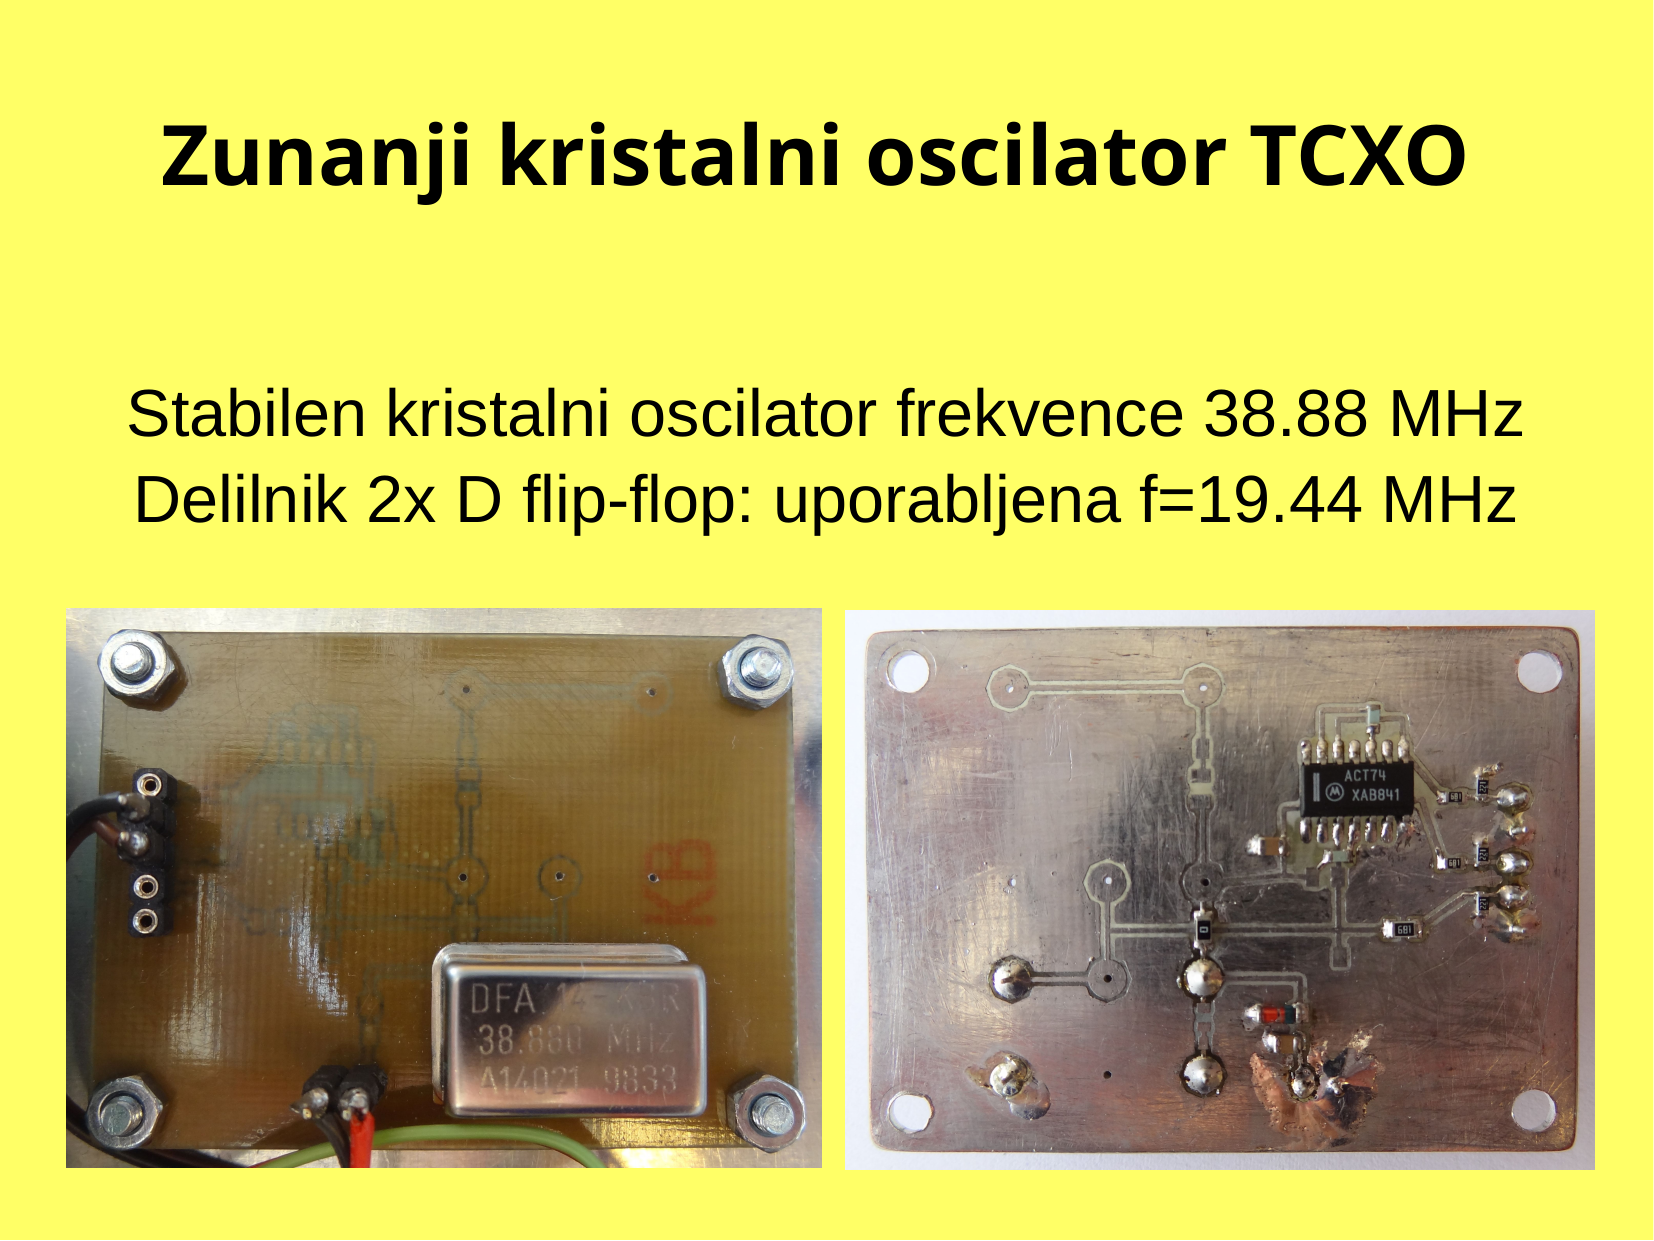

# Zunanji kristalni oscilator TCXO
Stabilen kristalni oscilator frekvence 38.88 MHz
Delilnik 2x D flip-flop: uporabljena f=19.44 MHz